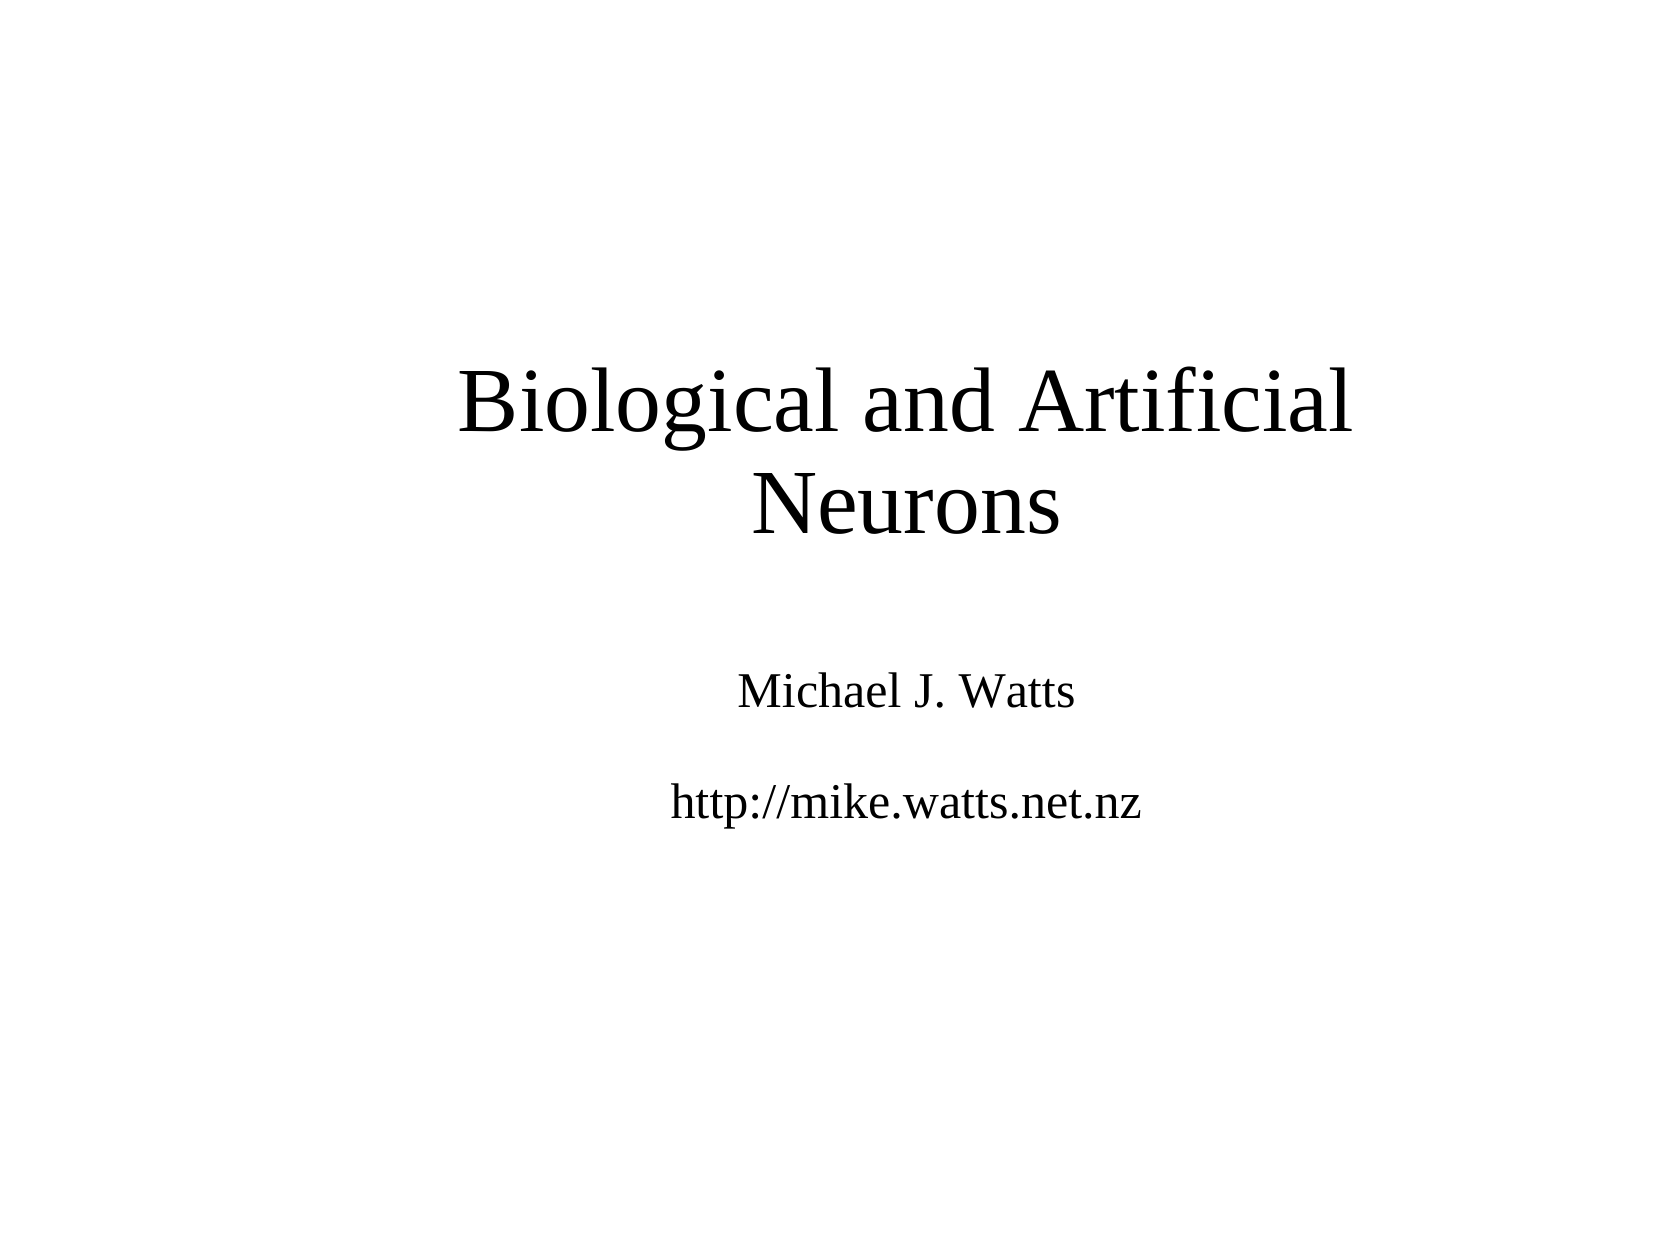

Biological and Artificial Neurons
Michael J. Watts
http://mike.watts.net.nz